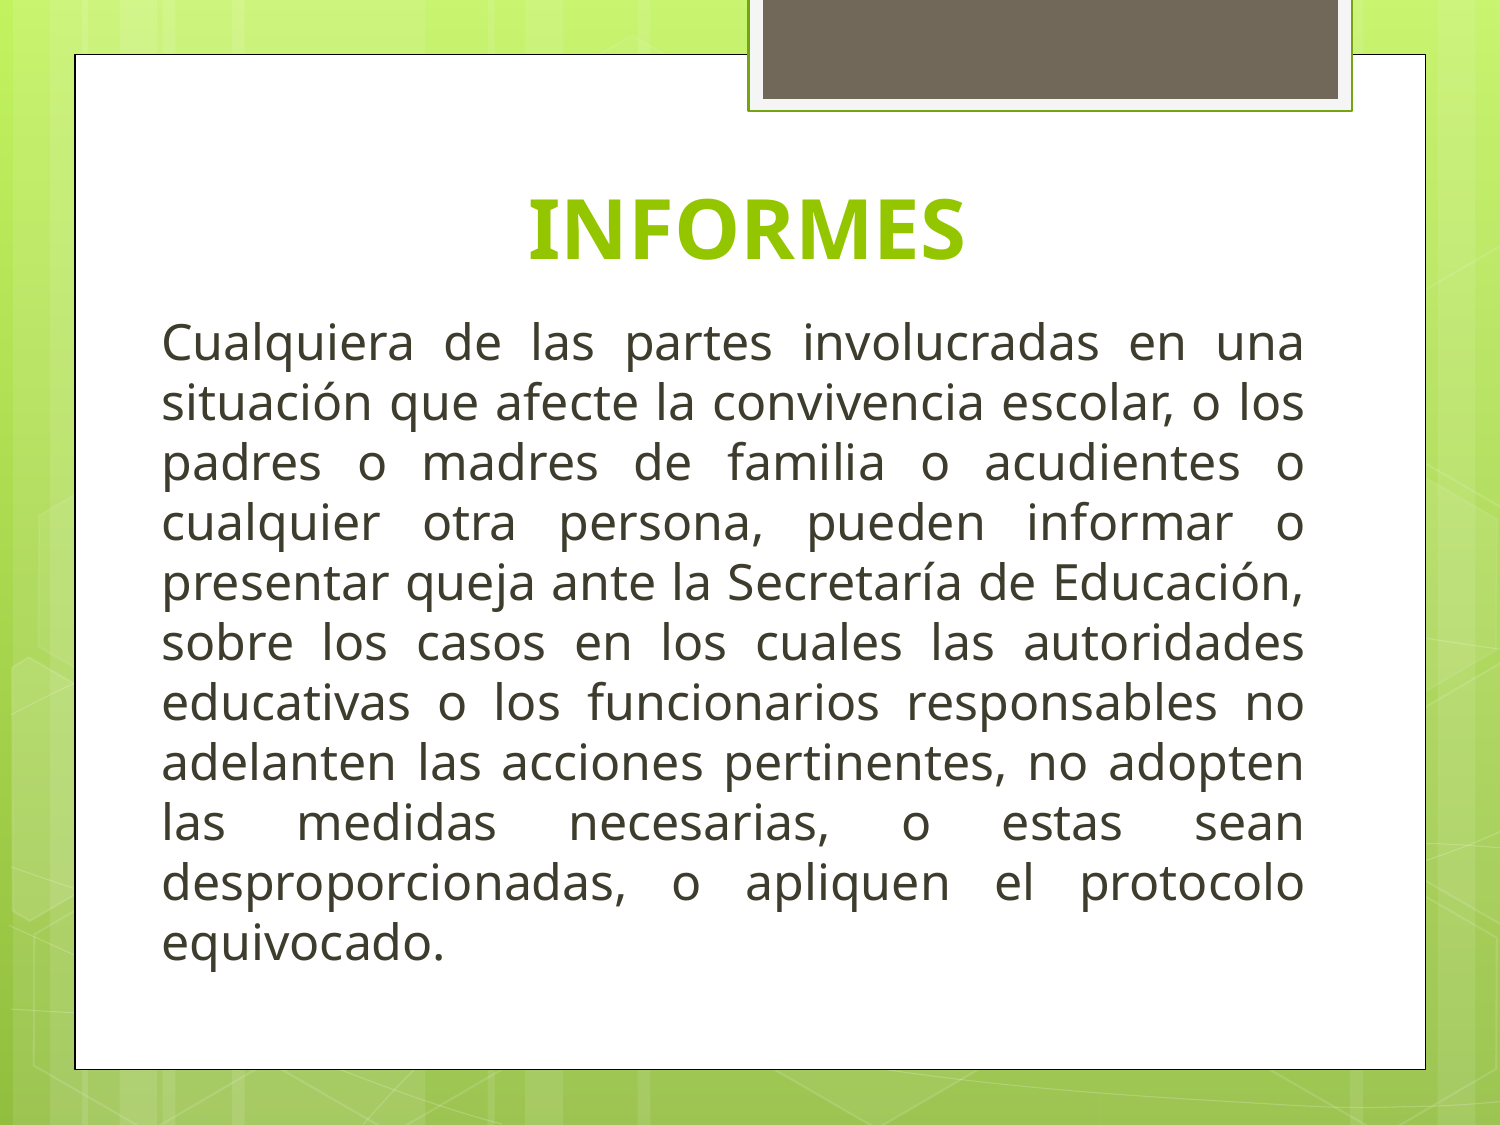

# INFORMES
Cualquiera de las partes involucradas en una situación que afecte la convivencia escolar, o los padres o madres de familia o acudientes o cualquier otra persona, pueden informar o presentar queja ante la Secretaría de Educación, sobre los casos en los cuales las autoridades educativas o los funcionarios responsables no adelanten las acciones pertinentes, no adopten las medidas necesarias, o estas sean desproporcionadas, o apliquen el protocolo equivocado.